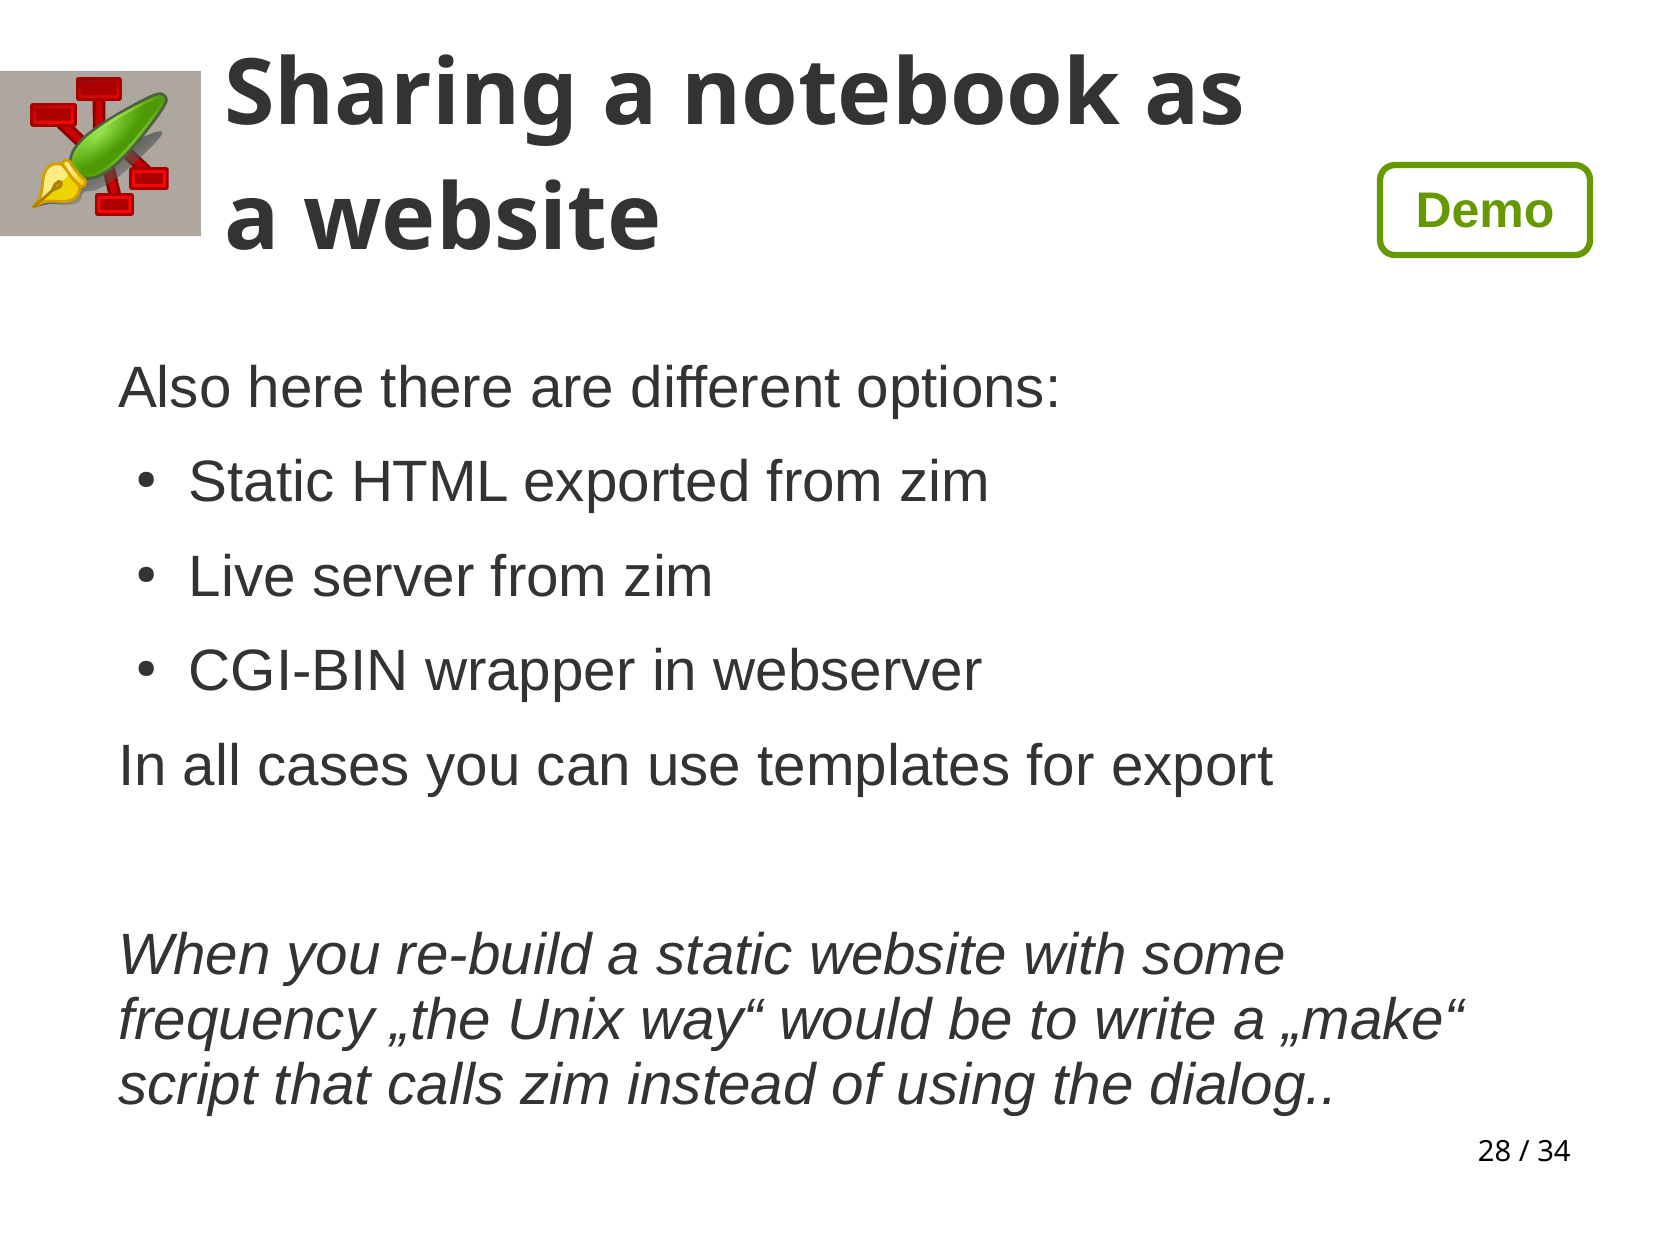

# Sharing a notebook as a website
Demo
Also here there are different options:
Static HTML exported from zim
Live server from zim
CGI-BIN wrapper in webserver
In all cases you can use templates for export
When you re-build a static website with some frequency „the Unix way“ would be to write a „make“ script that calls zim instead of using the dialog..
28